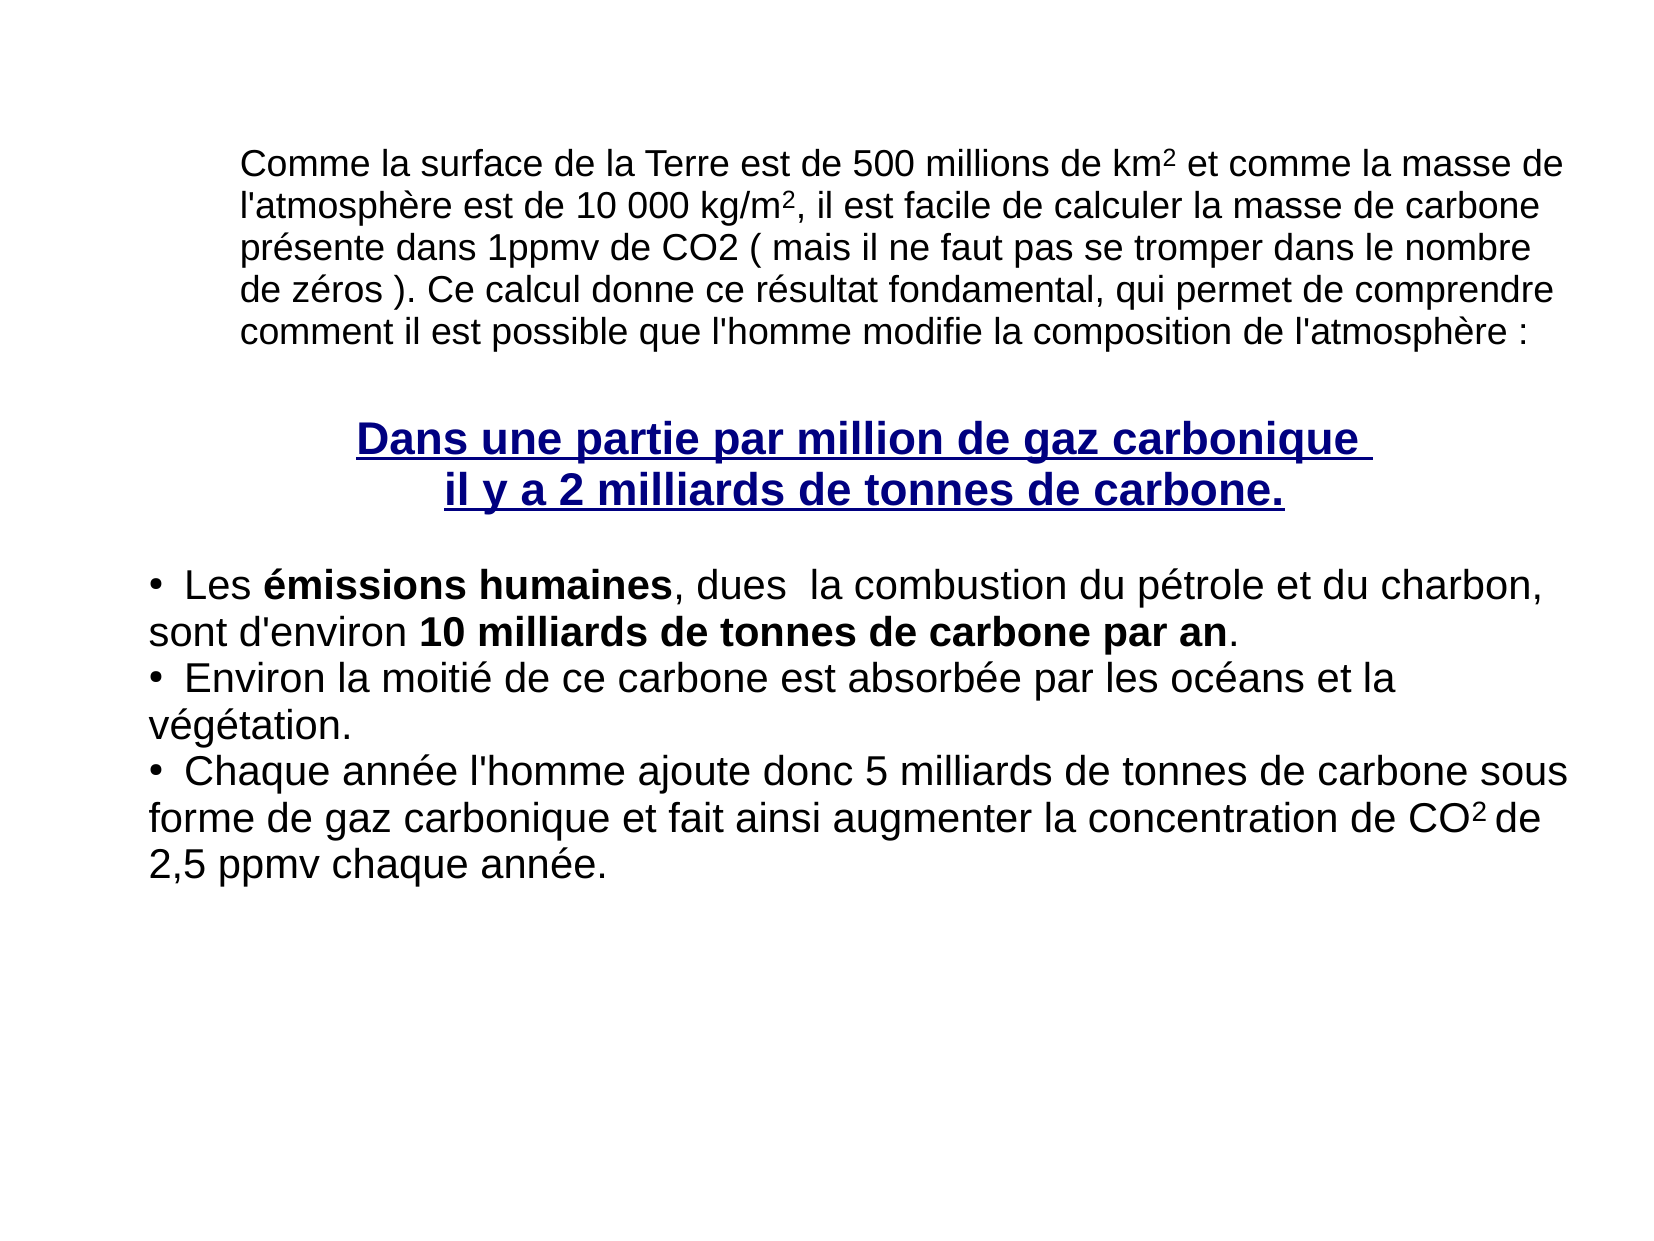

Comme la surface de la Terre est de 500 millions de km2 et comme la masse de
l'atmosphère est de 10 000 kg/m2, il est facile de calculer la masse de carbone
présente dans 1ppmv de CO2 ( mais il ne faut pas se tromper dans le nombre
de zéros ). Ce calcul donne ce résultat fondamental, qui permet de comprendre
comment il est possible que l'homme modifie la composition de l'atmosphère :
Dans une partie par million de gaz carbonique
il y a 2 milliards de tonnes de carbone.
Les émissions humaines, dues la combustion du pétrole et du charbon,
sont d'environ 10 milliards de tonnes de carbone par an.
Environ la moitié de ce carbone est absorbée par les océans et la
végétation.
Chaque année l'homme ajoute donc 5 milliards de tonnes de carbone sous
forme de gaz carbonique et fait ainsi augmenter la concentration de CO2 de
2,5 ppmv chaque année.